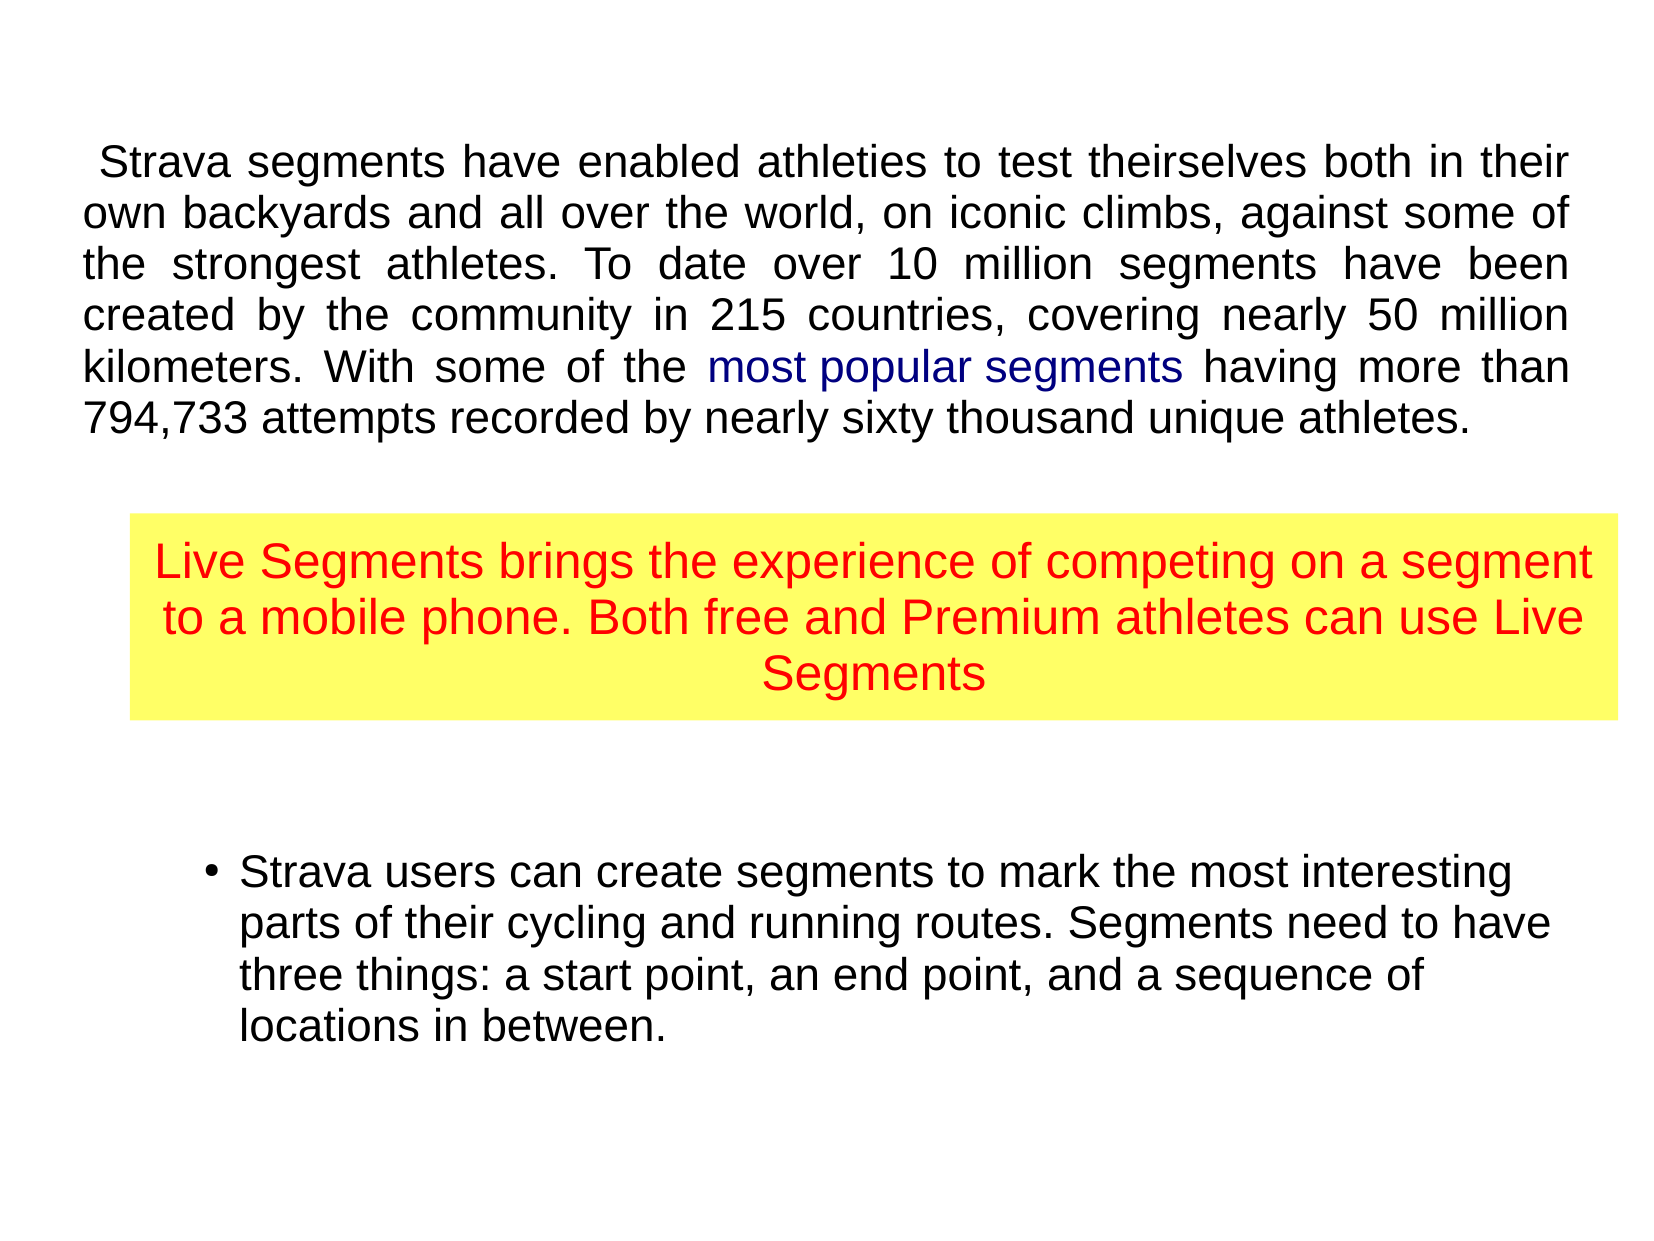

Strava segments have enabled athleties to test theirselves both in their own backyards and all over the world, on iconic climbs, against some of the strongest athletes. To date over 10 million segments have been created by the community in 215 countries, covering nearly 50 million kilometers. With some of the most popular segments having more than 794,733 attempts recorded by nearly sixty thousand unique athletes.
# Live Segments brings the experience of competing on a segment to a mobile phone. Both free and Premium athletes can use Live Segments
Strava users can create segments to mark the most interesting parts of their cycling and running routes. Segments need to have three things: a start point, an end point, and a sequence of locations in between.